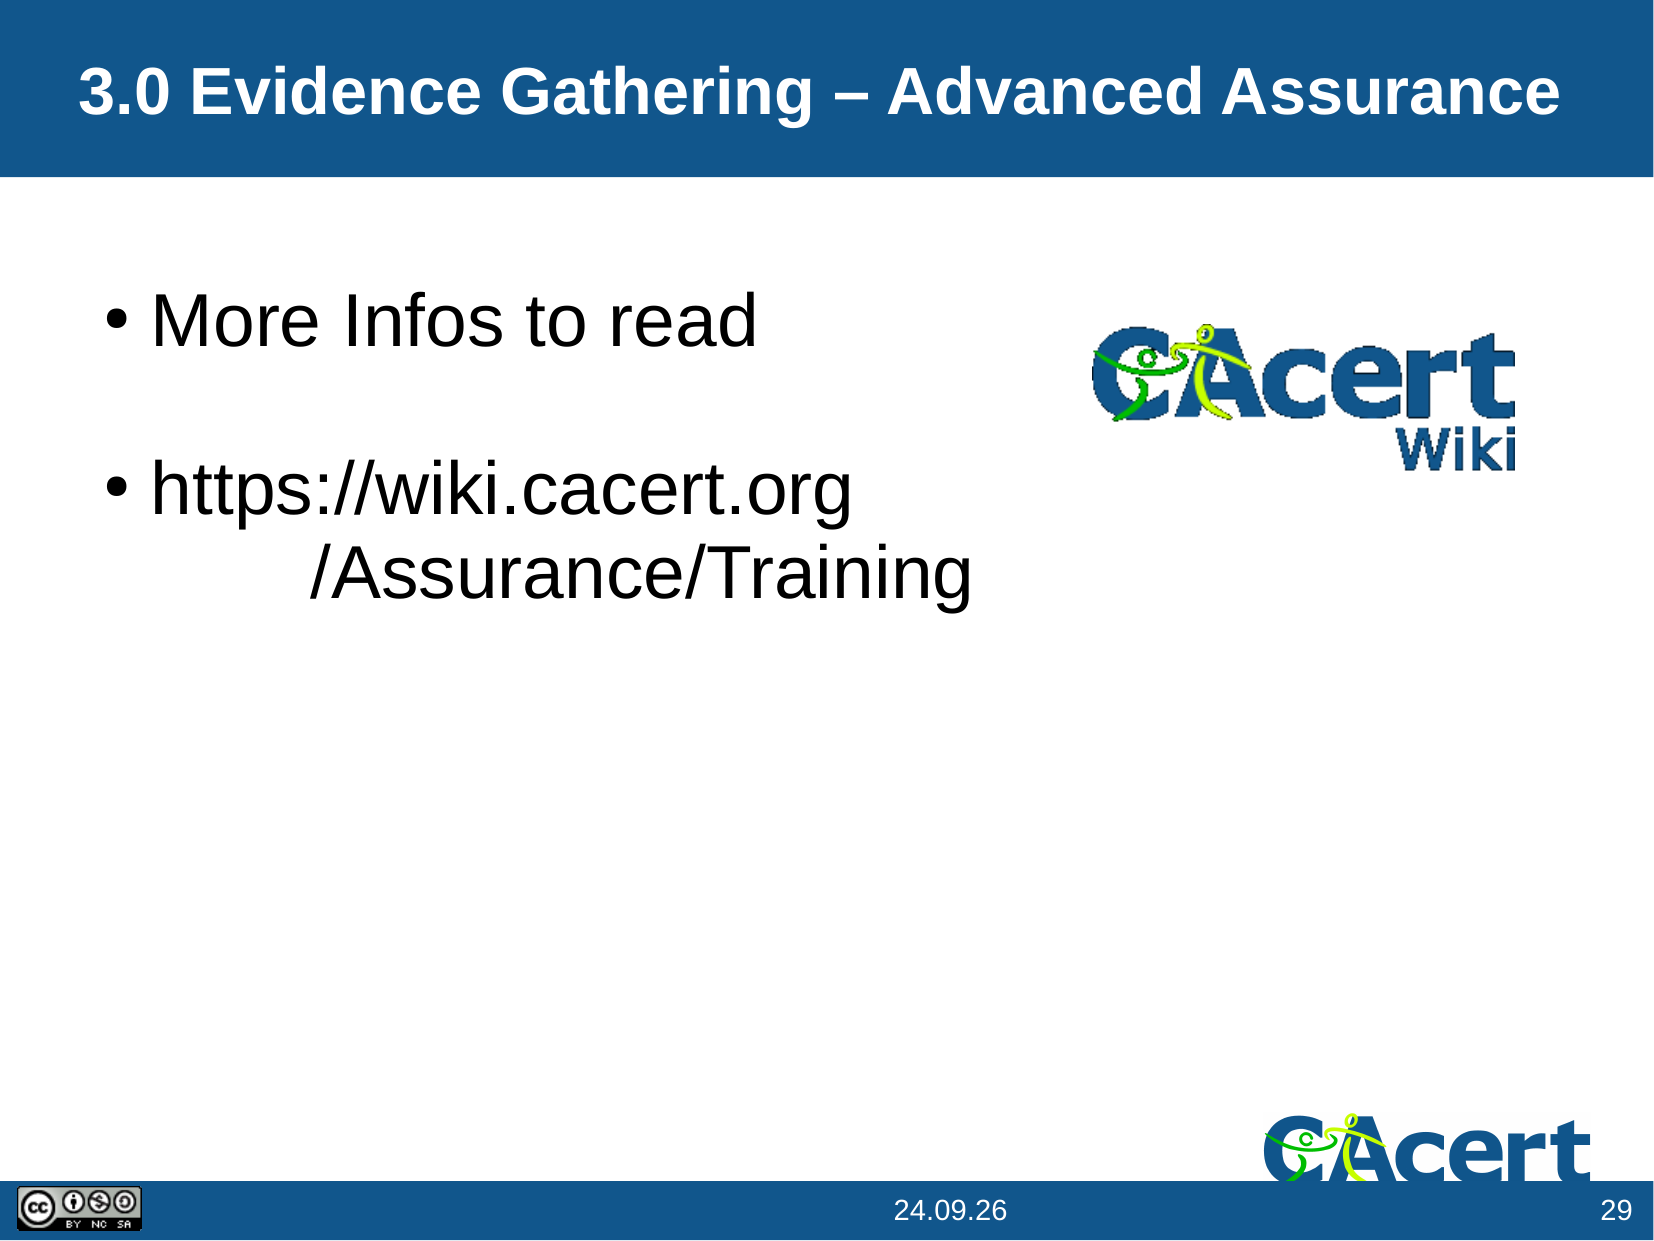

# 3.0 Evidence Gathering – Advanced Assurance
 More Infos to read
 https://wiki.cacert.org
 /Assurance/Training